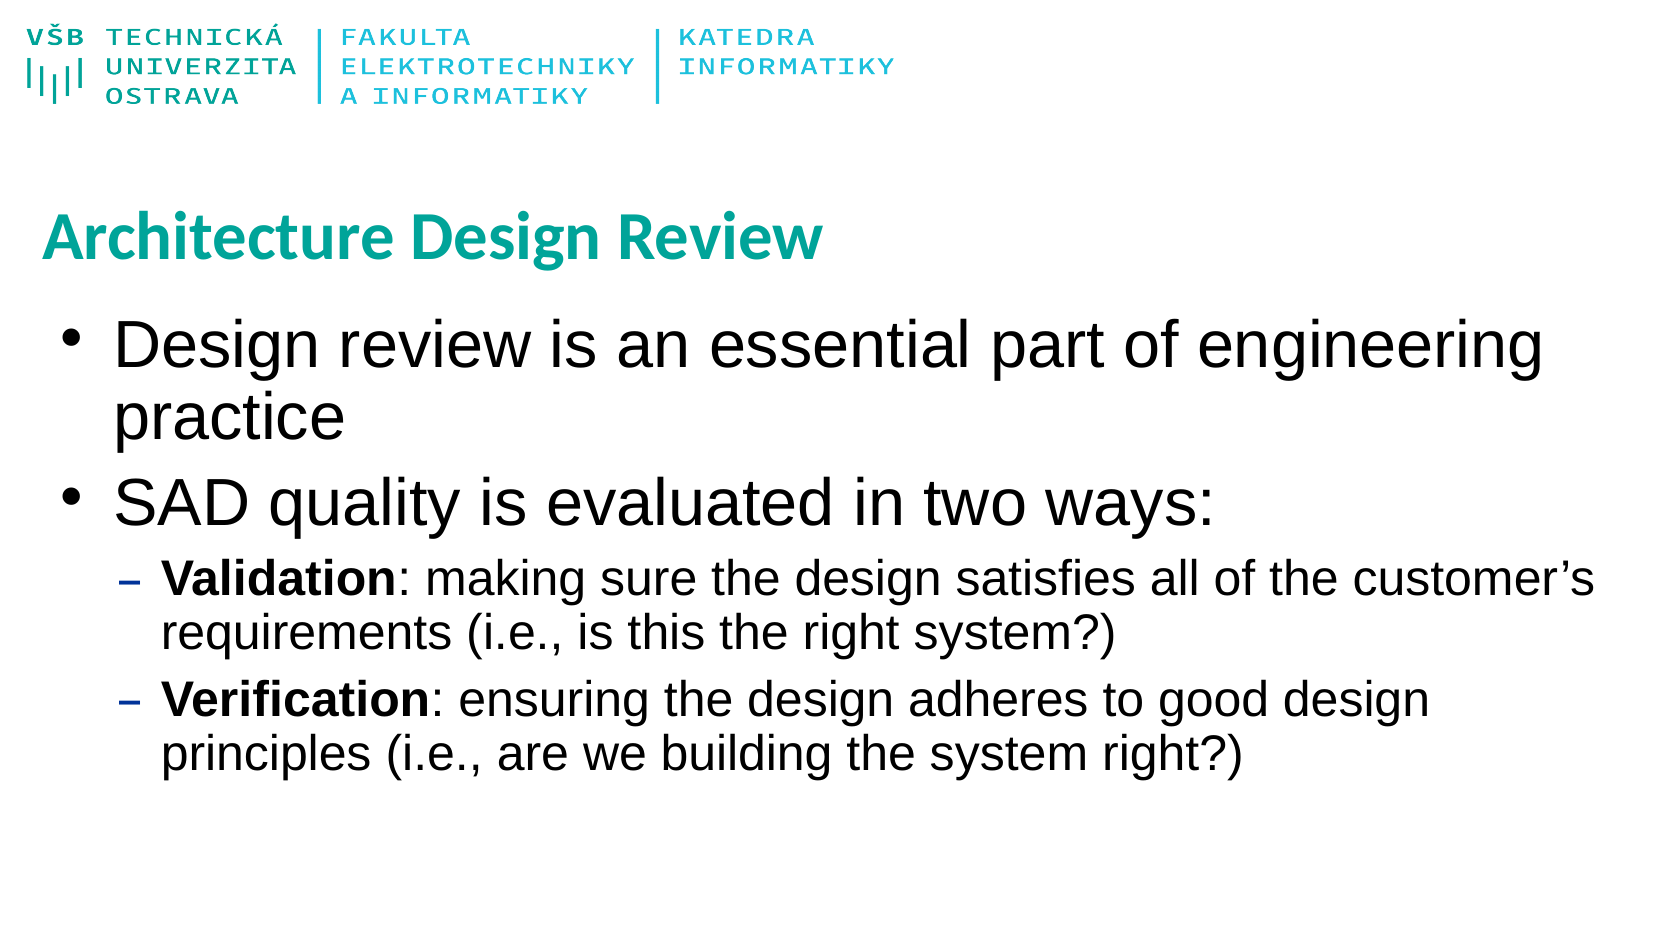

# Architecture Design Review
Design review is an essential part of engineering practice
SAD quality is evaluated in two ways:
Validation: making sure the design satisfies all of the customer’s requirements (i.e., is this the right system?)
Verification: ensuring the design adheres to good design principles (i.e., are we building the system right?)